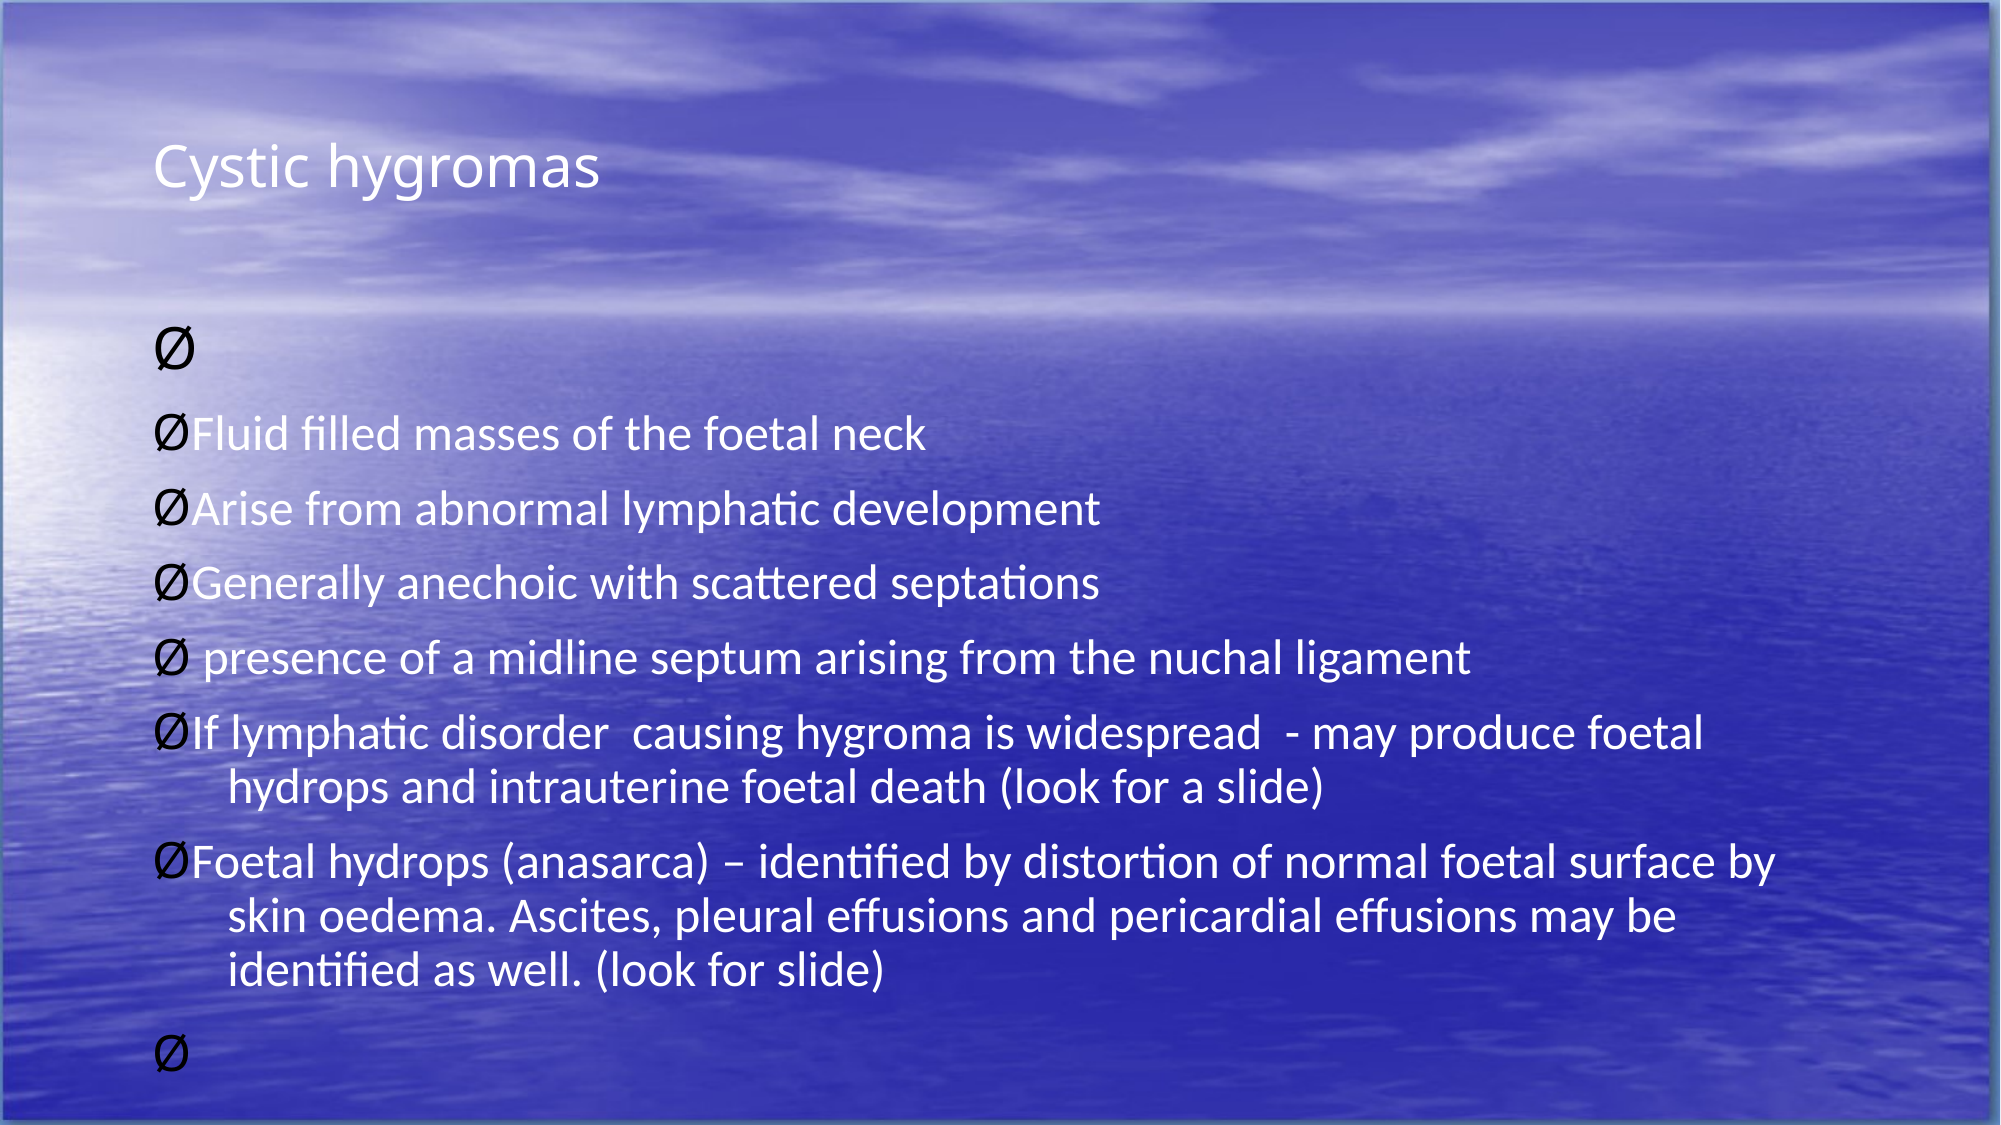

# Cystic hygromas
Fluid filled masses of the foetal neck
Arise from abnormal lymphatic development
Generally anechoic with scattered septations
 presence of a midline septum arising from the nuchal ligament
If lymphatic disorder causing hygroma is widespread - may produce foetal hydrops and intrauterine foetal death (look for a slide)
Foetal hydrops (anasarca) – identified by distortion of normal foetal surface by skin oedema. Ascites, pleural effusions and pericardial effusions may be identified as well. (look for slide)